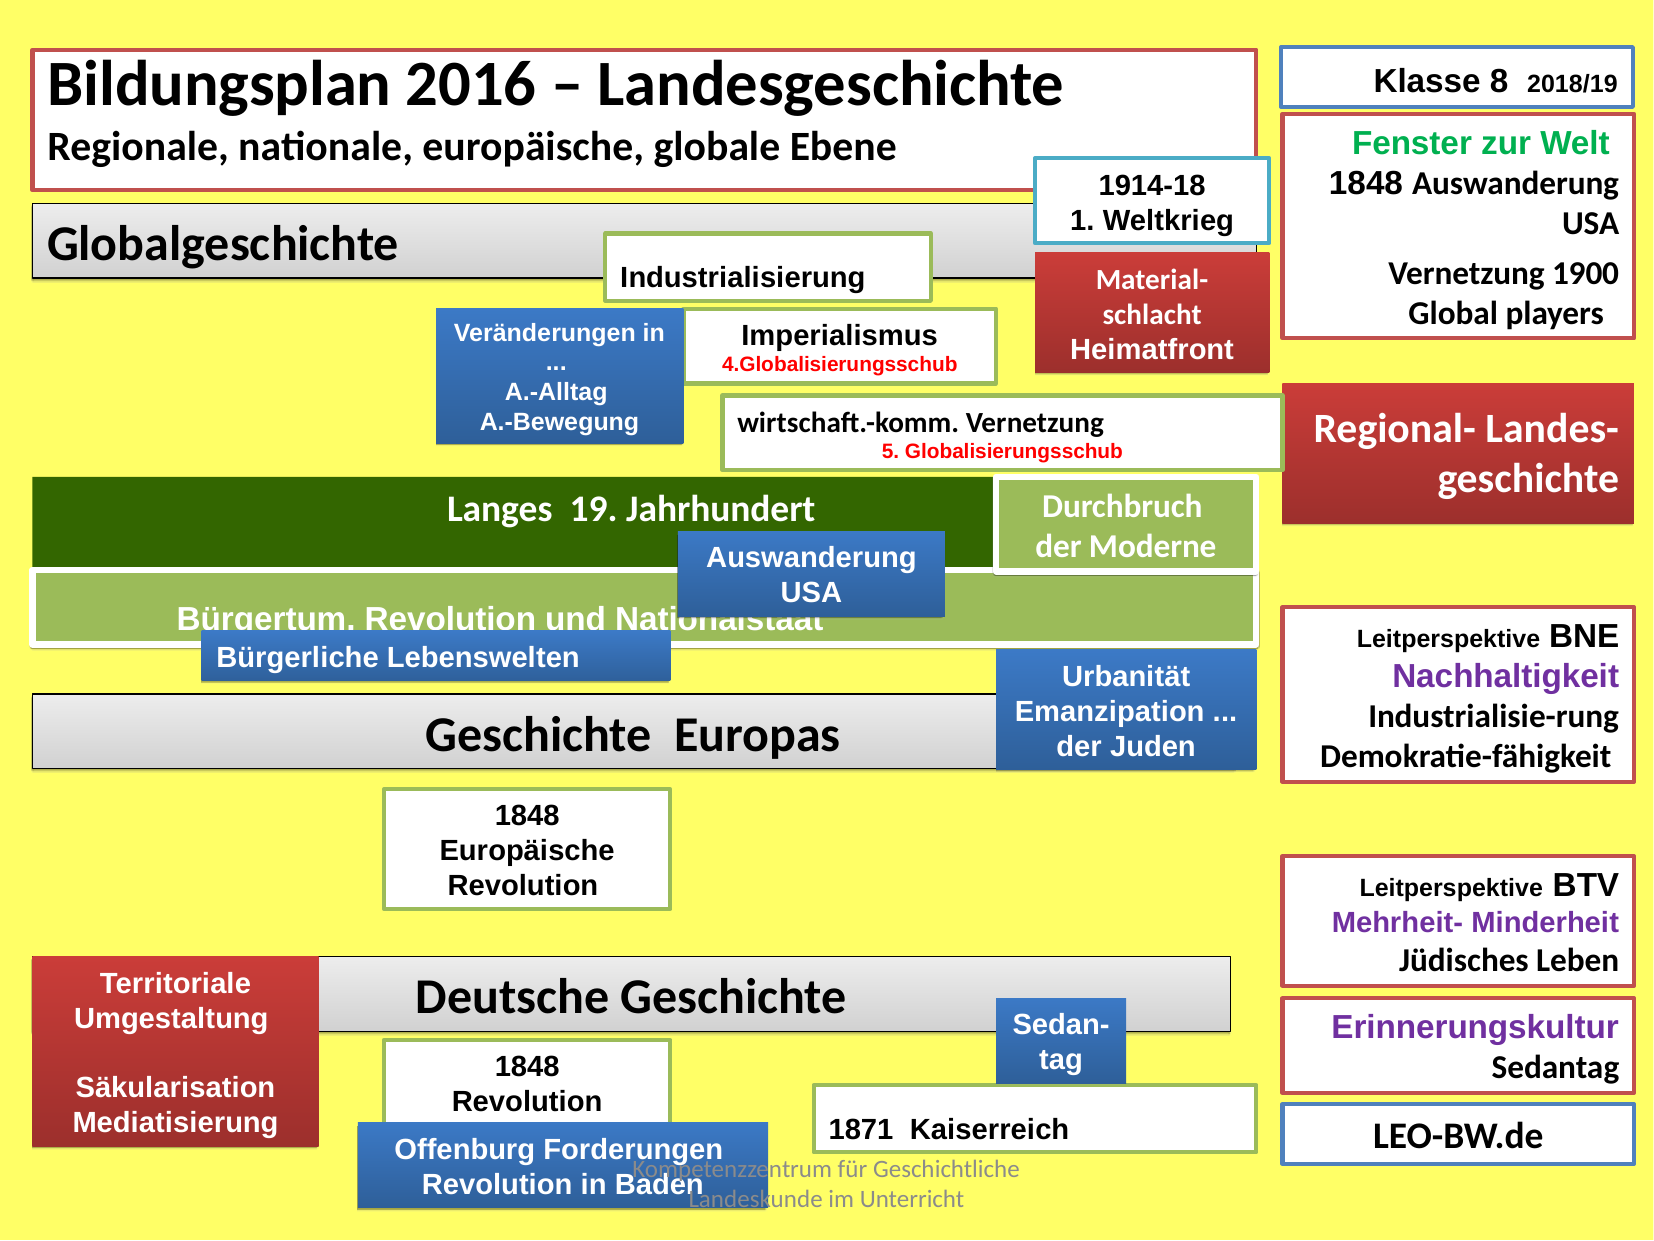

Klasse 8 2018/19
# Bildungsplan 2016 – Landesgeschichte Regionale, nationale, europäische, globale Ebene
Fenster zur Welt
1848 Auswanderung USA
 Vernetzung 1900
Global players
1914-18
1. Weltkrieg
Globalgeschichte
Industrialisierung
Material-schlacht
Heimatfront
Veränderungen in ...
A.-Alltag
A.-Bewegung
Imperialismus
4.Globalisierungsschub
Regional- Landes-geschichte
wirtschaft.-komm. Vernetzung
5. Globalisierungsschub
Langes 19. Jahrhundert
Durchbruch
der Moderne
Auswanderung USA
 Bürgertum, Revolution und Nationalstaat
Leitperspektive BNE
Nachhaltigkeit
Industrialisie-rung
Demokratie-fähigkeit
Bürgerliche Lebenswelten
Urbanität
Emanzipation ... der Juden
Geschichte Europas
1848
Europäische Revolution
Leitperspektive BTV
Mehrheit- Minderheit
Jüdisches Leben
Deutsche Geschichte
Territoriale Umgestaltung
Säkularisation
Mediatisierung
Sedan-tag
Erinnerungskultur
Sedantag
1848
Revolution
1871 Kaiserreich
LEO-BW.de
Offenburg Forderungen
Revolution in Baden
Kompetenzzentrum für Geschichtliche Landeskunde im Unterricht